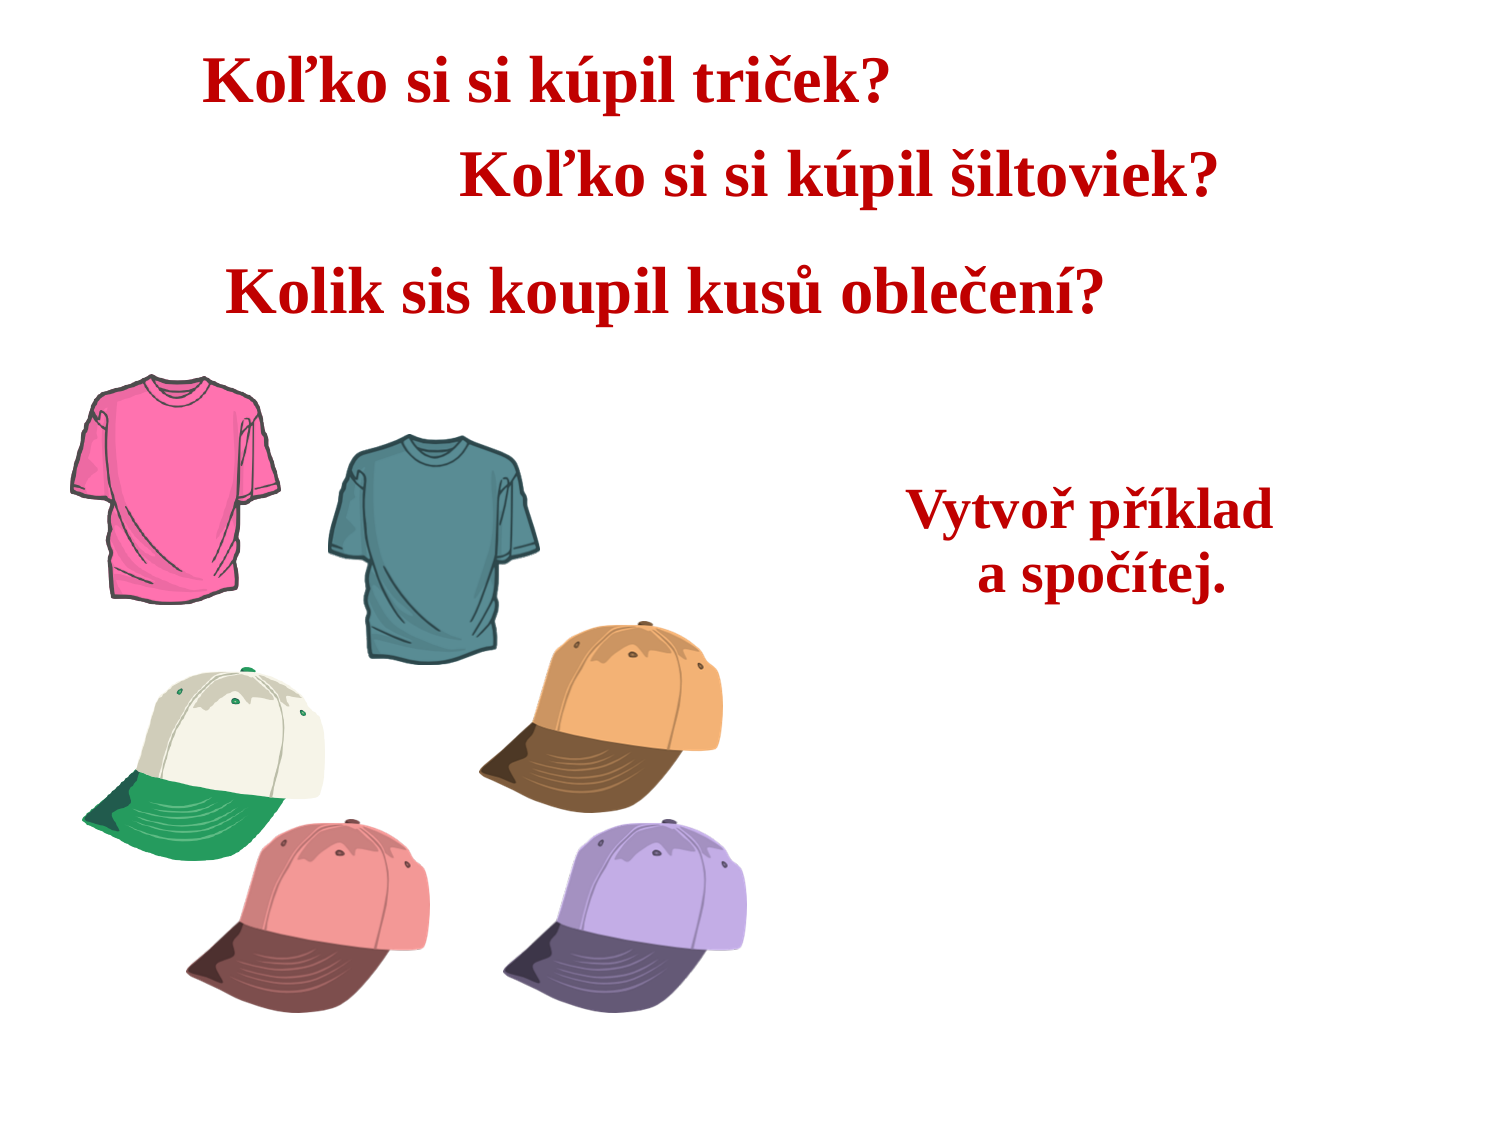

Koľko si si kúpil triček?
Koľko si si kúpil šiltoviek?
Kolik sis koupil kusů oblečení?
Vytvoř příklad
 a spočítej.